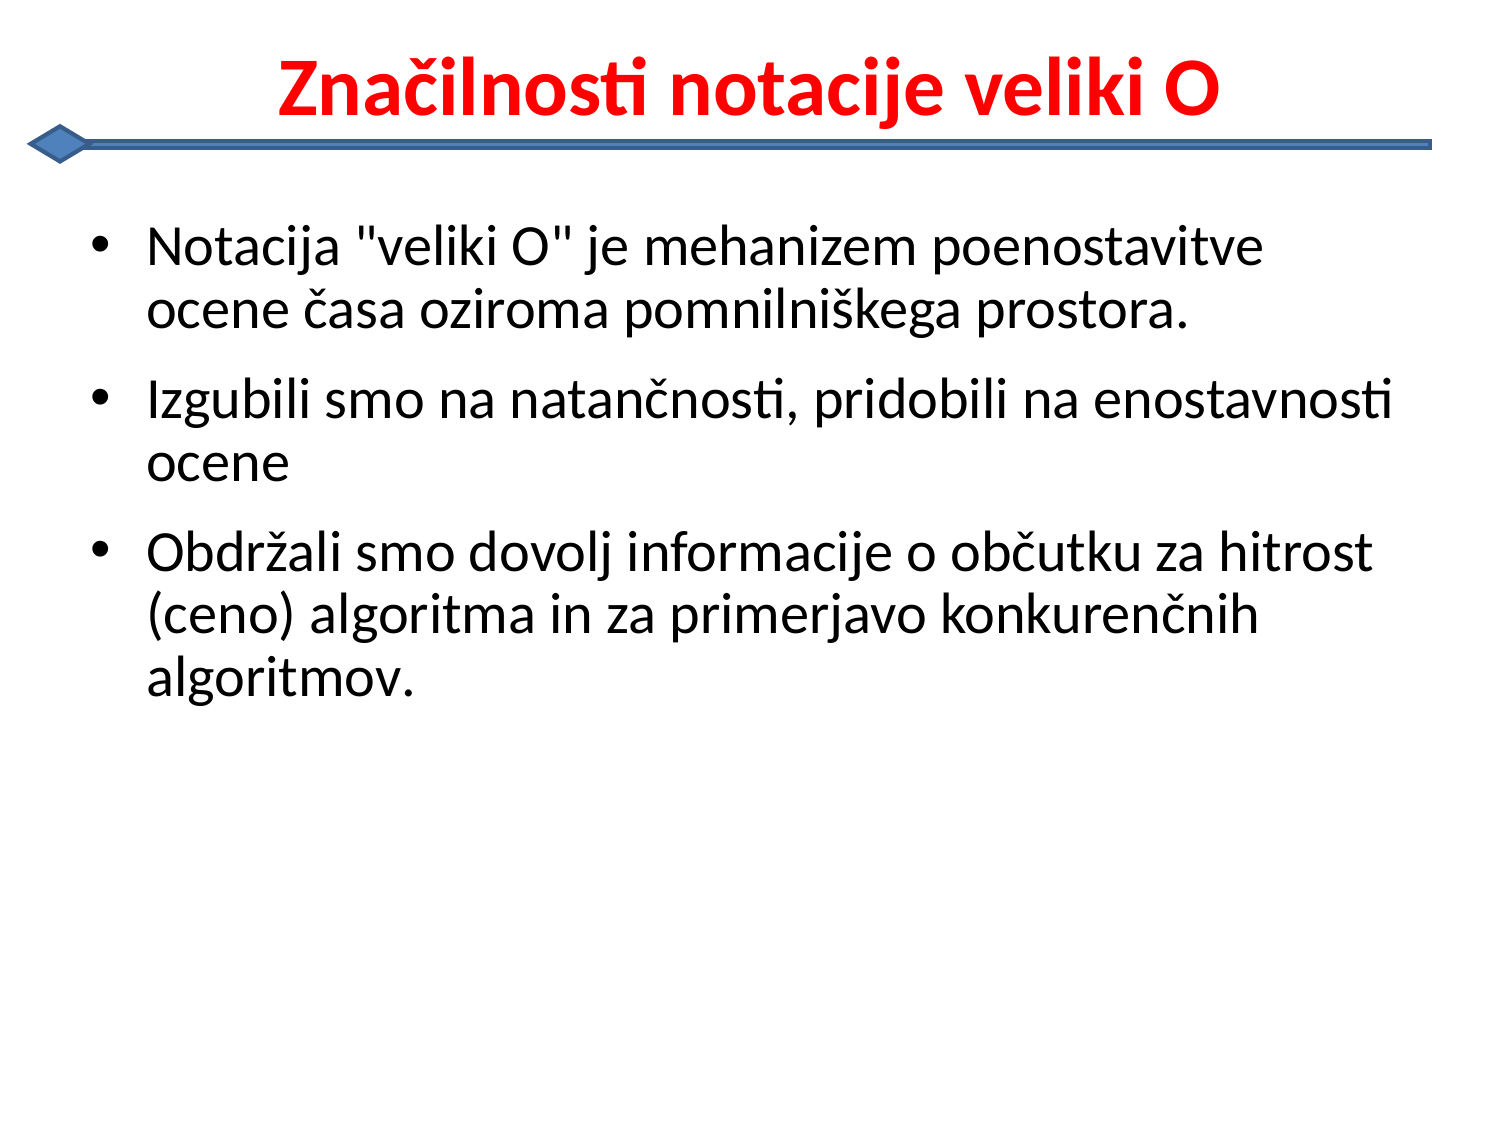

# Značilnosti notacije veliki O
Notacija "veliki O" je mehanizem poenostavitve ocene časa oziroma pomnilniškega prostora.
Izgubili smo na natančnosti, pridobili na enostavnosti ocene
Obdržali smo dovolj informacije o občutku za hitrost (ceno) algoritma in za primerjavo konkurenčnih algoritmov.